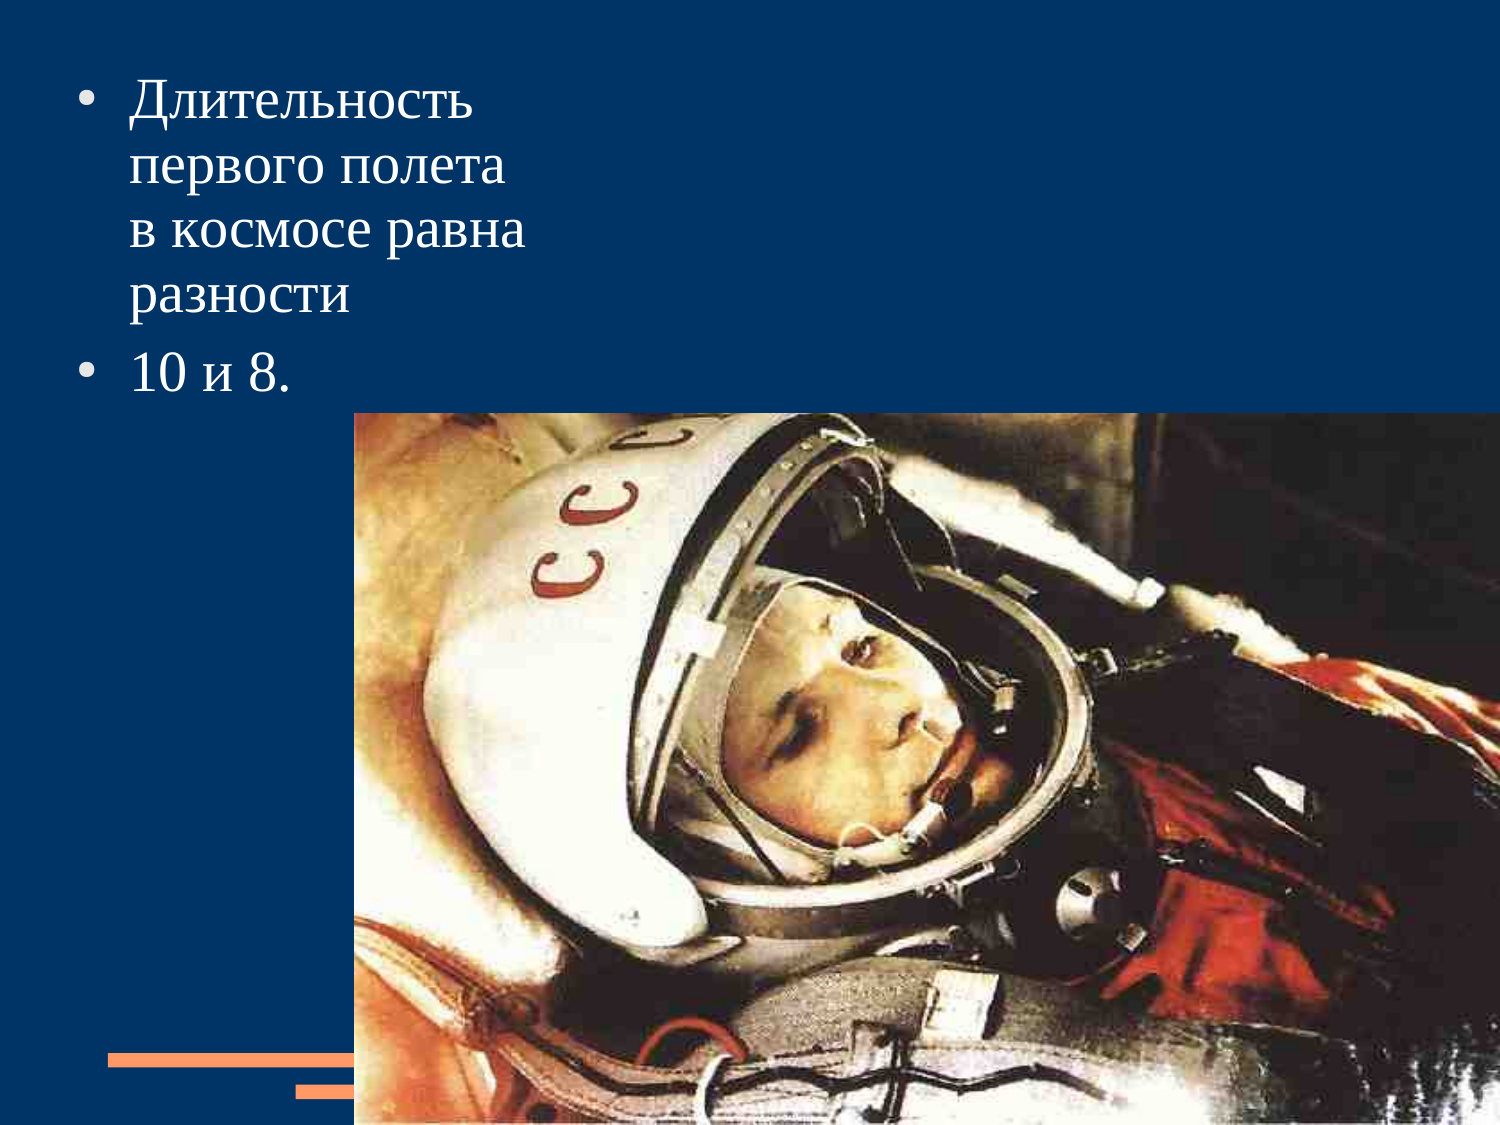

Длительность первого полета в космосе равна разности
10 и 8.
#